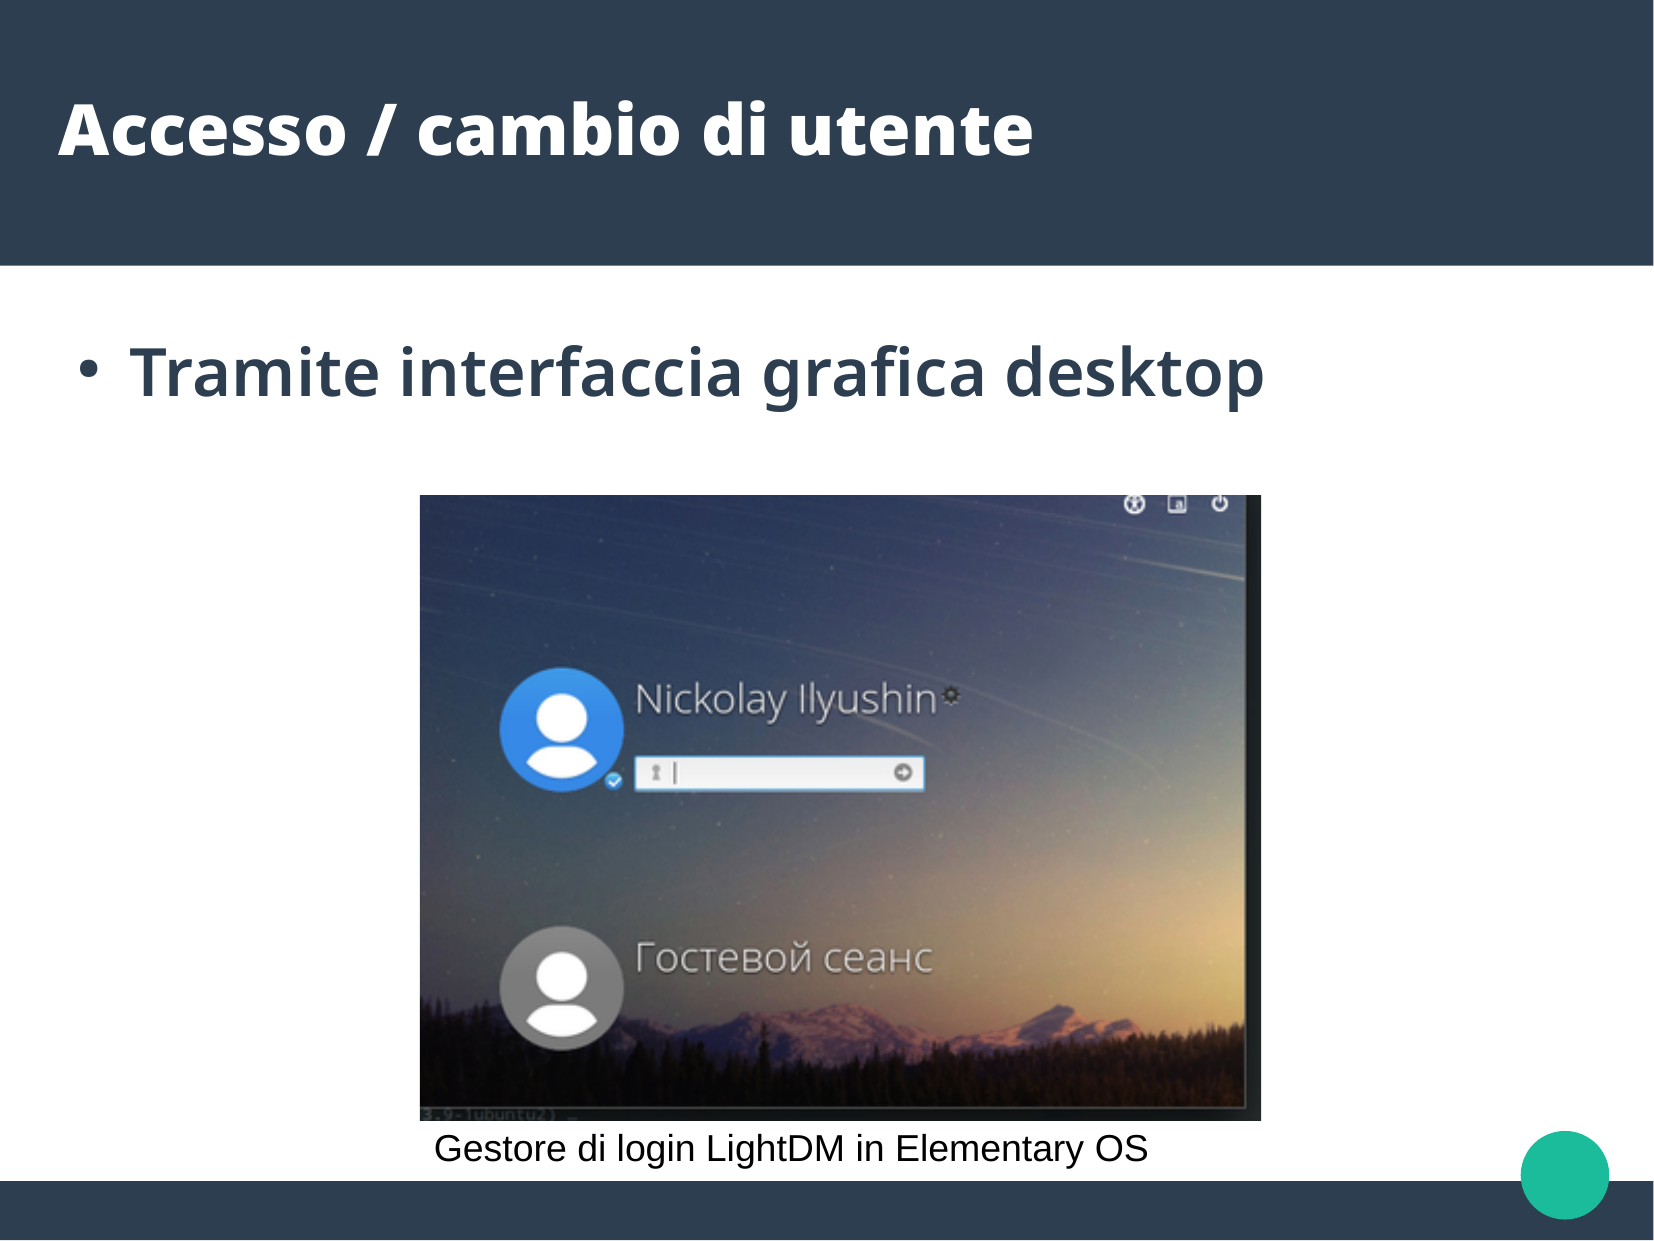

# Accesso / cambio di utente
Tramite interfaccia grafica desktop
Gestore di login LightDM in Elementary OS